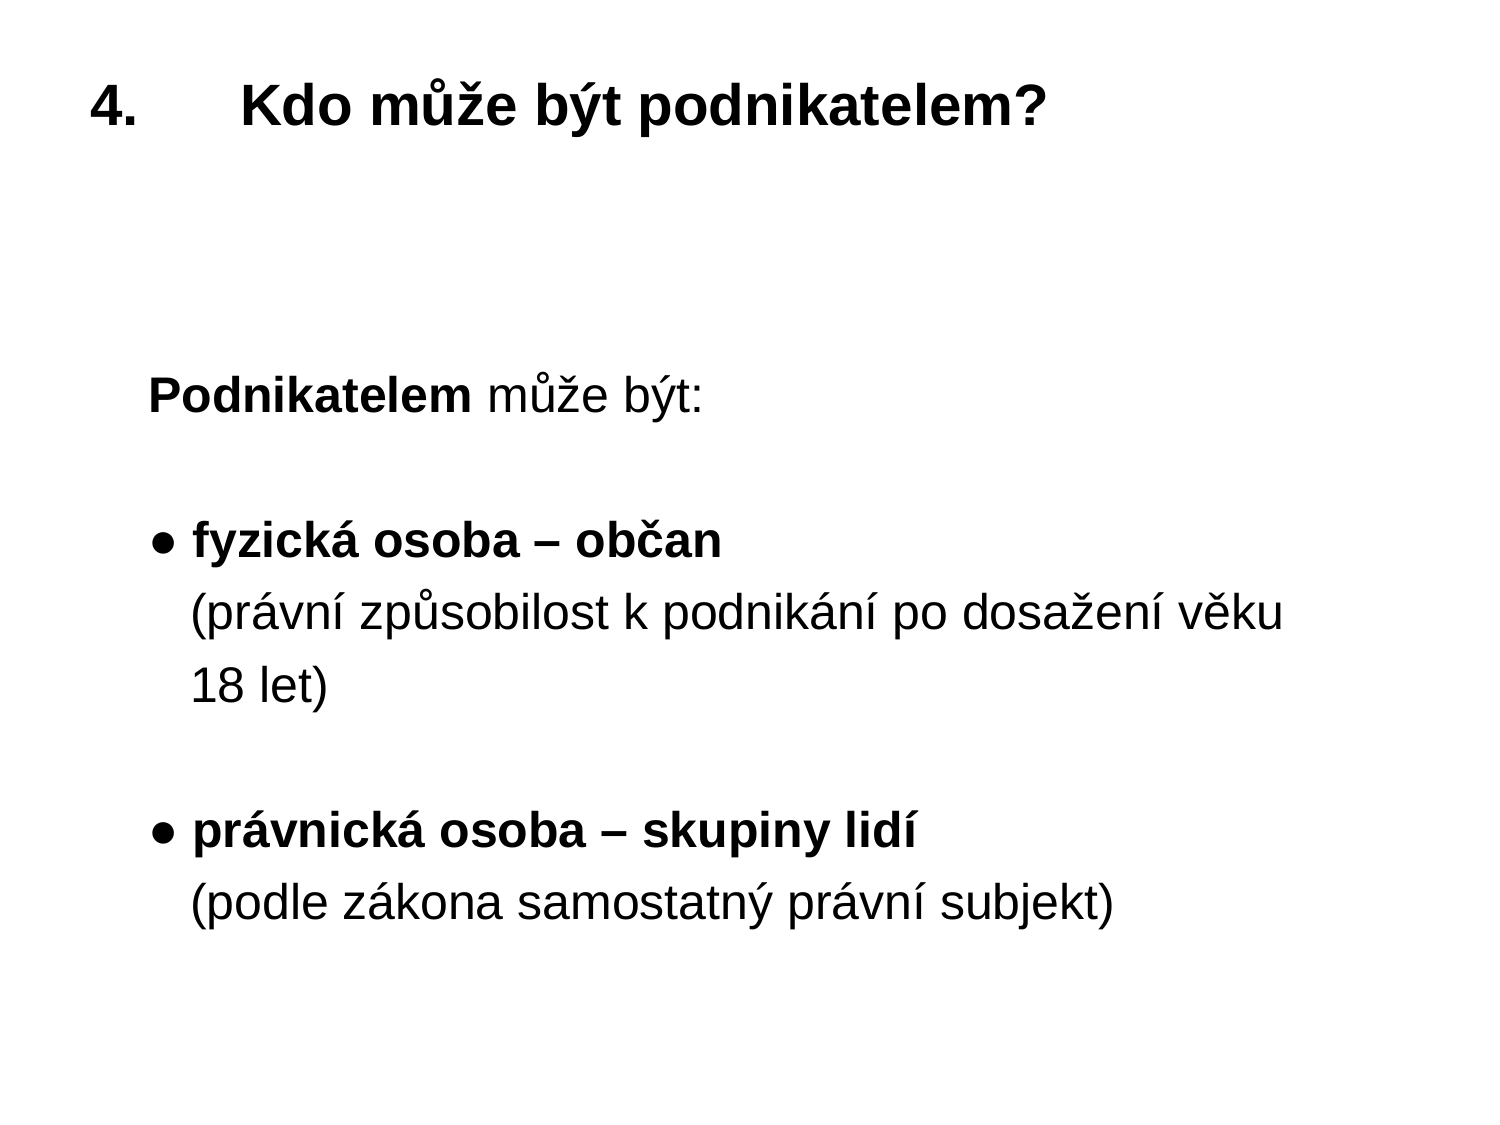

# 4.	Kdo může být podnikatelem?
	Podnikatelem může být:
	● fyzická osoba – občan
	 (právní způsobilost k podnikání po dosažení věku
	 18 let)
	● právnická osoba – skupiny lidí
	 (podle zákona samostatný právní subjekt)